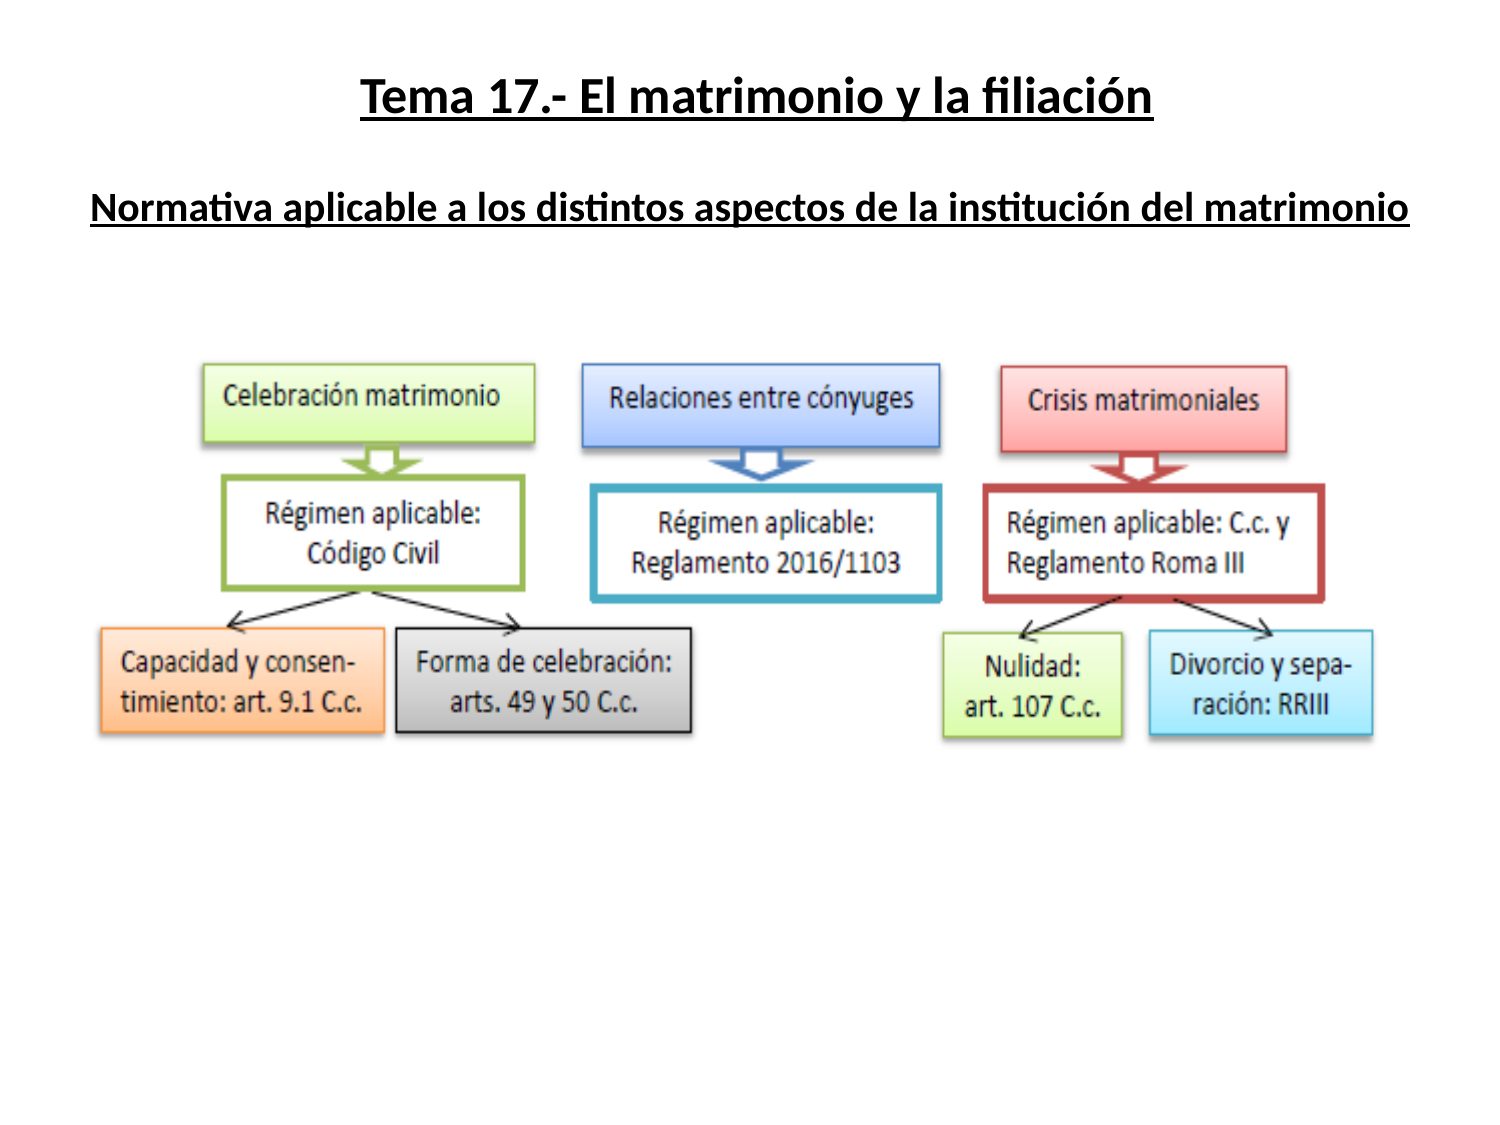

# Tema 17.- El matrimonio y la filiación
Normativa aplicable a los distintos aspectos de la institución del matrimonio